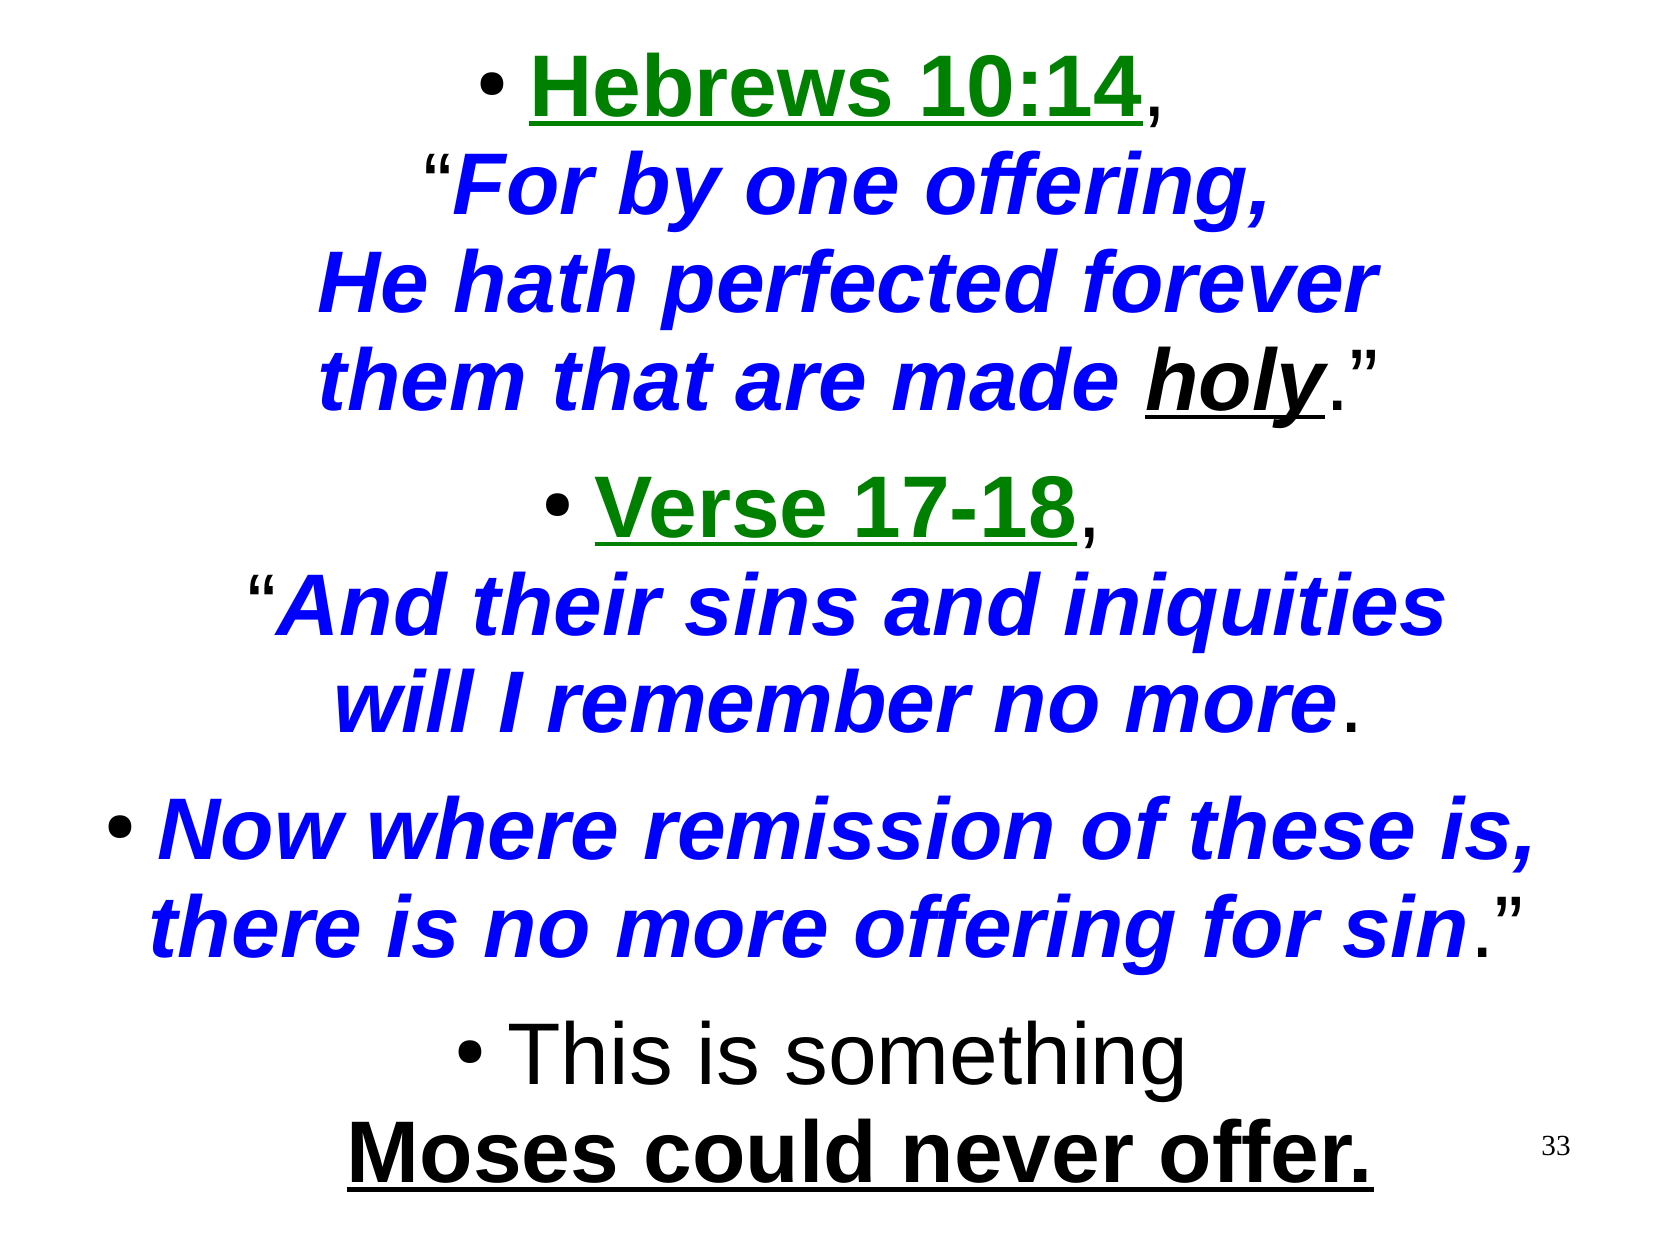

# Hebrews 10:14, “For by one offering, He hath perfected forever them that are made holy.”
Verse 17-18,
“And their sins and iniquities
will I remember no more.
Now where remission of these is,
there is no more offering for sin.”
This is something
Moses could never offer.
33